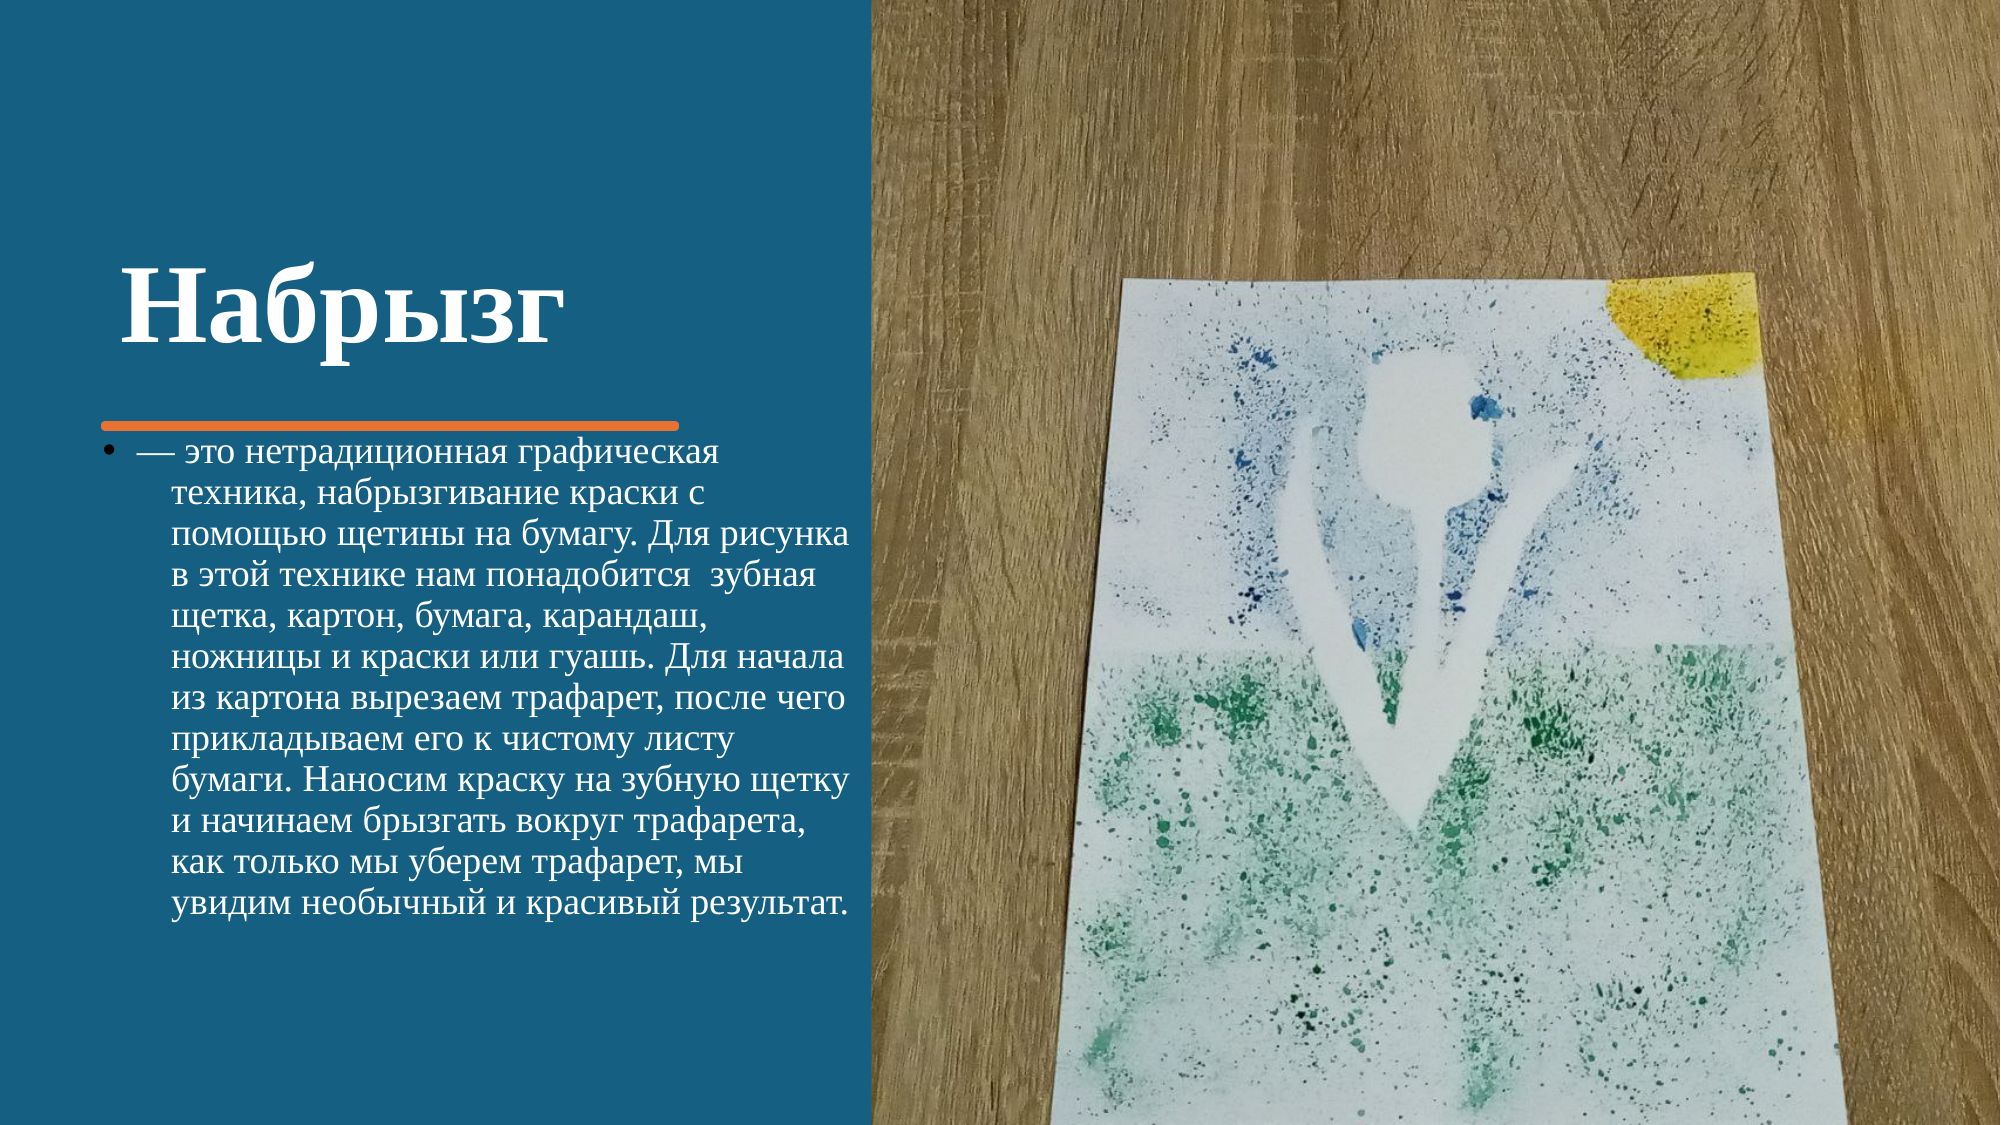

# Набрызг
— это нетрадиционная графическая техника, набрызгивание краски с помощью щетины на бумагу. Для рисунка в этой технике нам понадобится зубная щетка, картон, бумага, карандаш, ножницы и краски или гуашь. Для начала из картона вырезаем трафарет, после чего прикладываем его к чистому листу бумаги. Наносим краску на зубную щетку и начинаем брызгать вокруг трафарета, как только мы уберем трафарет, мы увидим необычный и красивый результат.